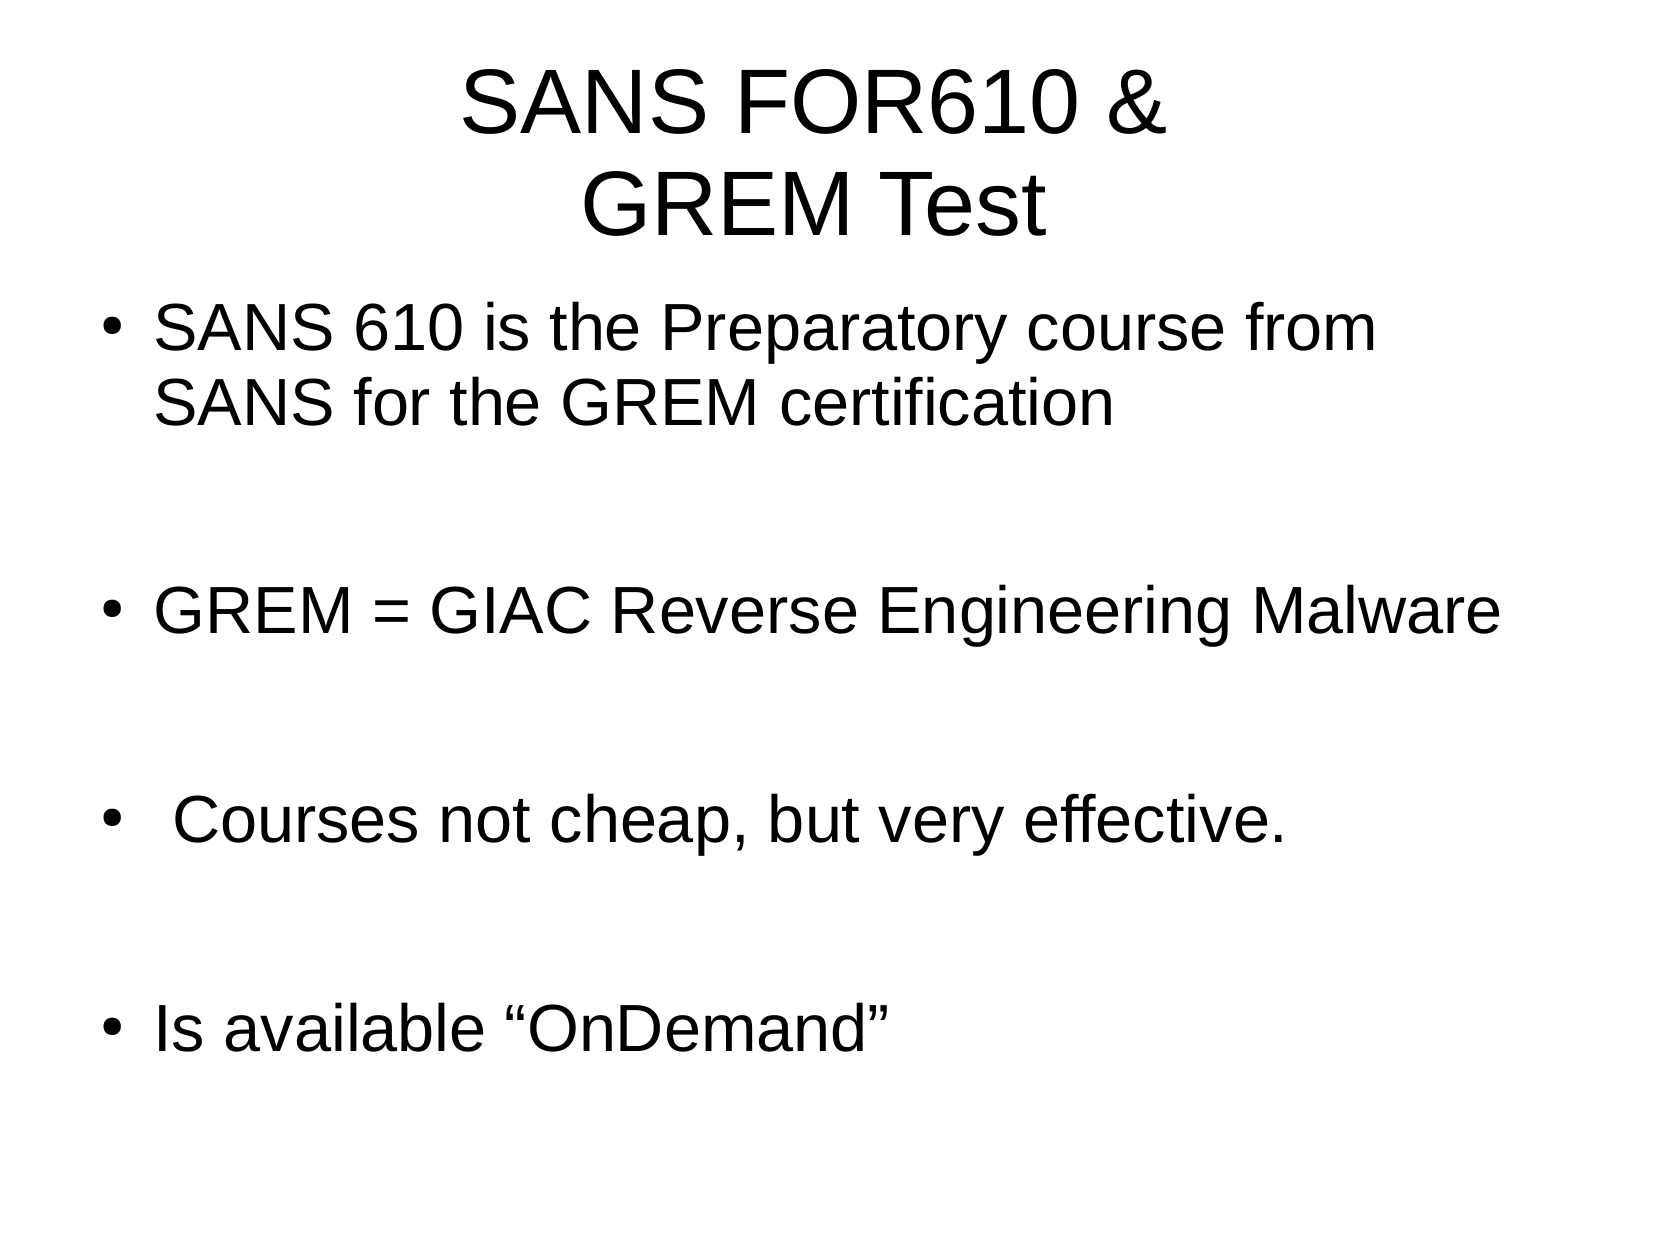

# SANS FOR610 & GREM Test
SANS 610 is the Preparatory course from SANS for the GREM certification
GREM = GIAC Reverse Engineering Malware
 Courses not cheap, but very effective.
Is available “OnDemand”